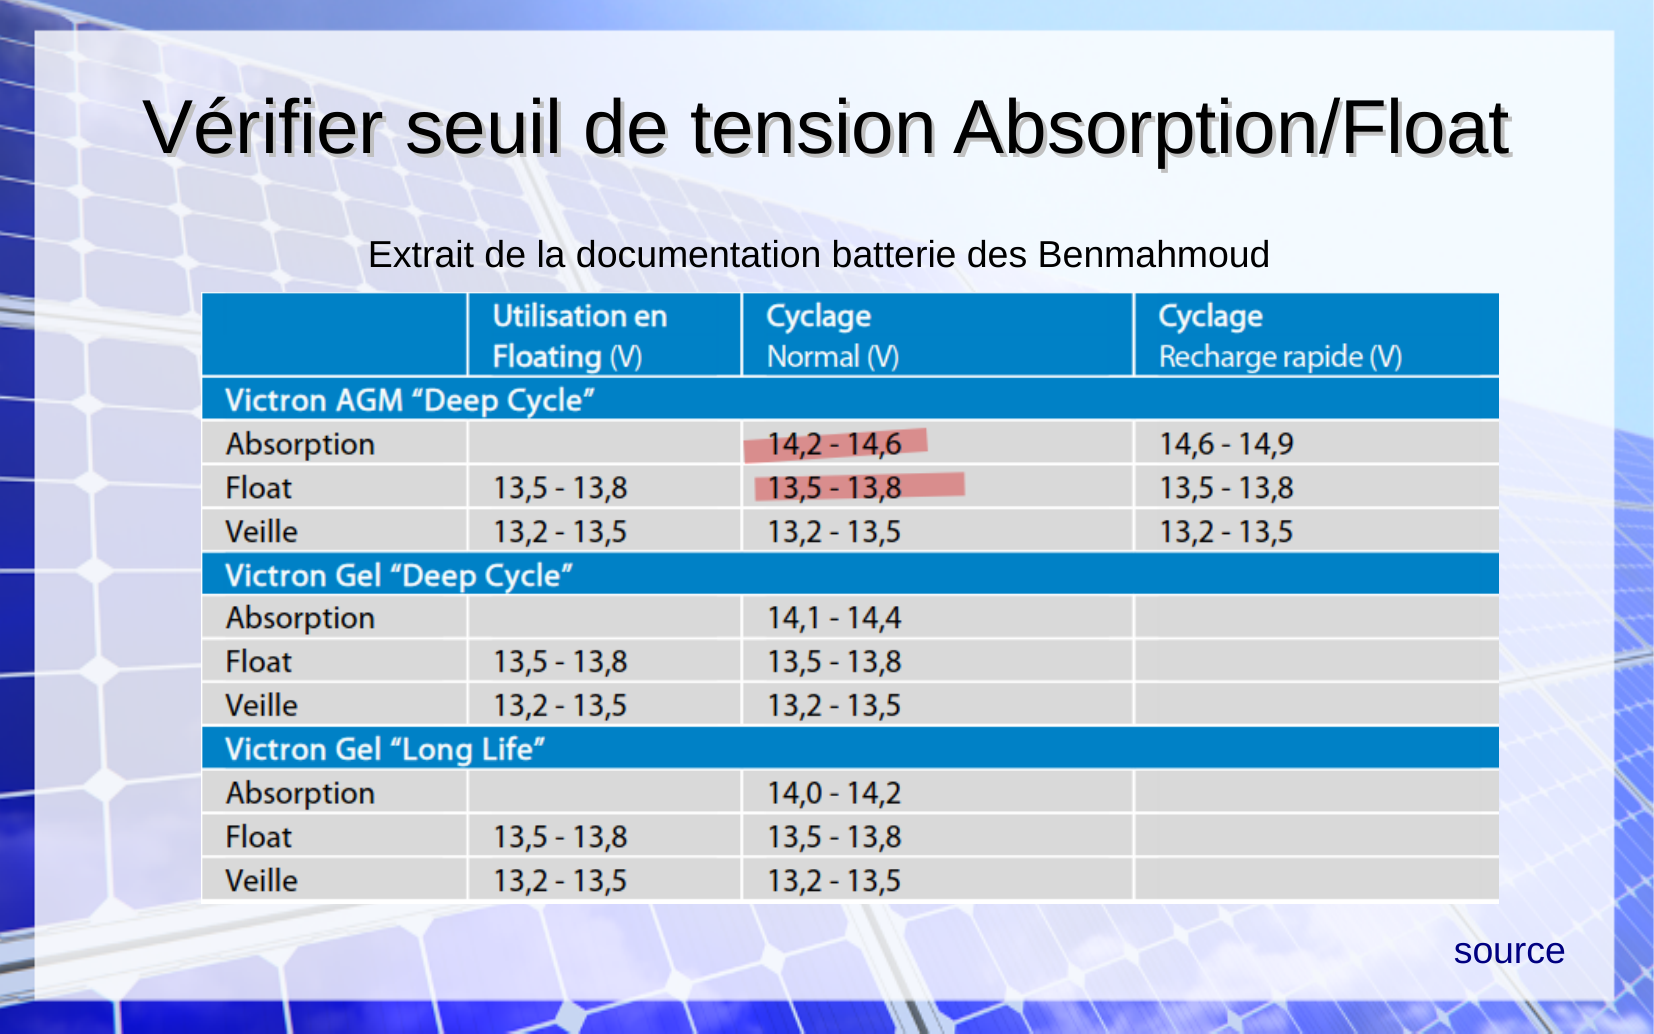

# Vérifier seuil de tension Absorption/Float
Extrait de la documentation batterie des Benmahmoud
source